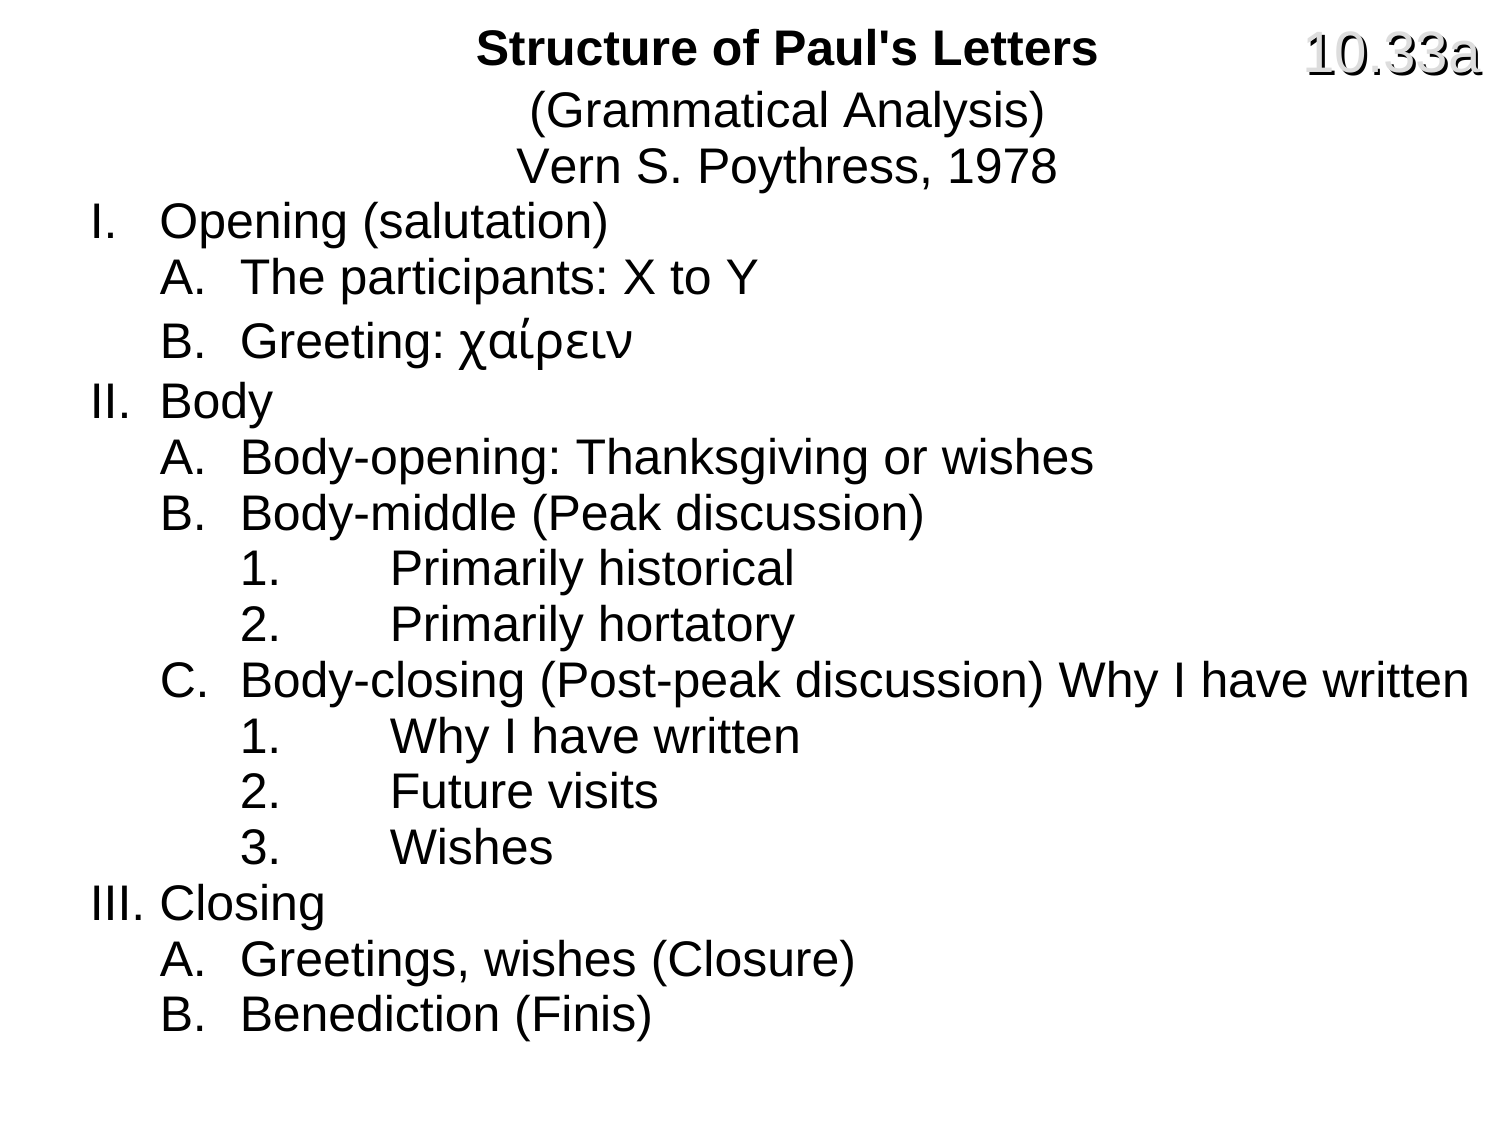

Structure of Paul's Letters
(Grammatical Analysis)
Vern S. Poythress, 1978
I. Opening (salutation)
 A.	The participants: X to Y
 B.	Greeting: χαίρειν
II. Body
 A.	Body-opening: Thanksgiving or wishes
 B.	Body-middle (Peak discussion)
	1.	Primarily historical
	2.	Primarily hortatory
 C.	Body-closing (Post-peak discussion) Why I have written
	1.	Why I have written
	2.	Future visits
	3.	Wishes
III. Closing
 A.	Greetings, wishes (Closure)
 B.	Benediction (Finis)
10.33a